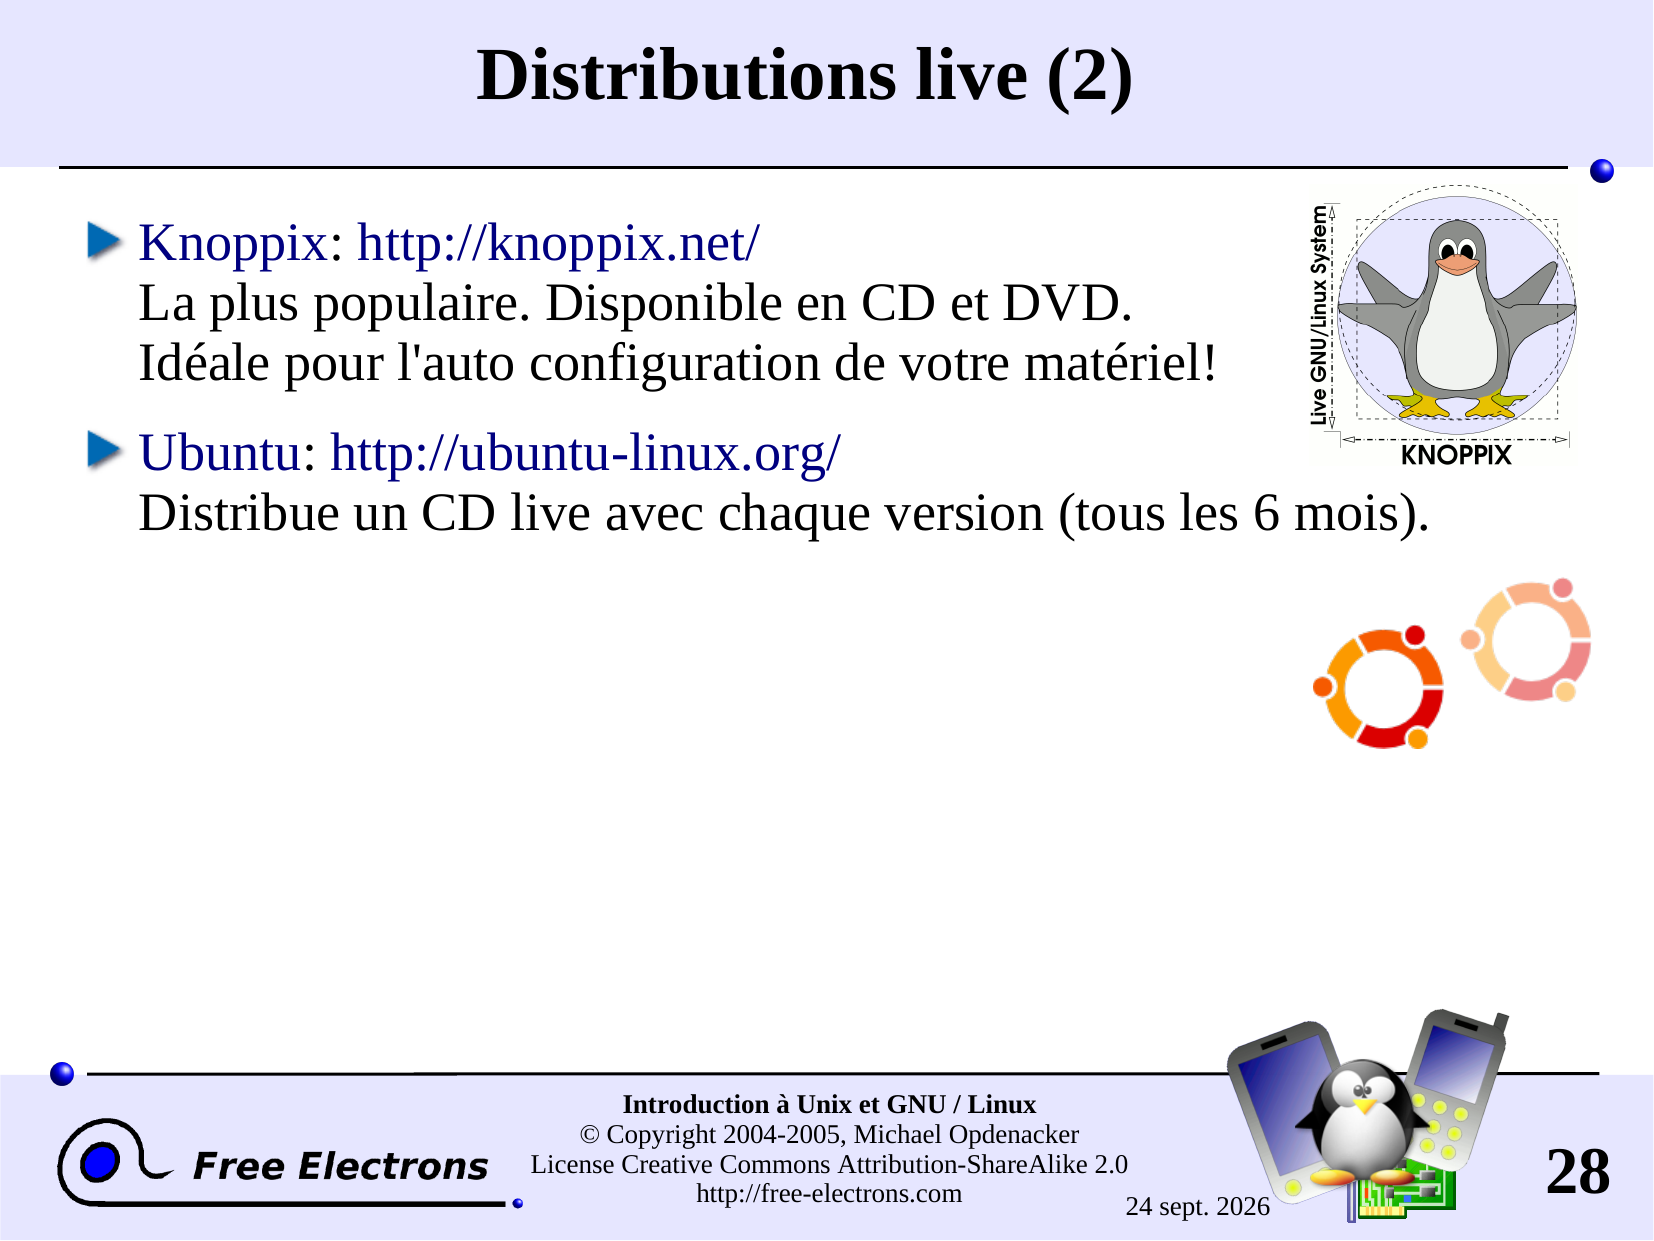

# Distributions live (2)
Knoppix: http://knoppix.net/
La plus populaire. Disponible en CD et DVD.
Idéale pour l'auto configuration de votre matériel!
Ubuntu: http://ubuntu-linux.org/
Distribue un CD live avec chaque version (tous les 6 mois).